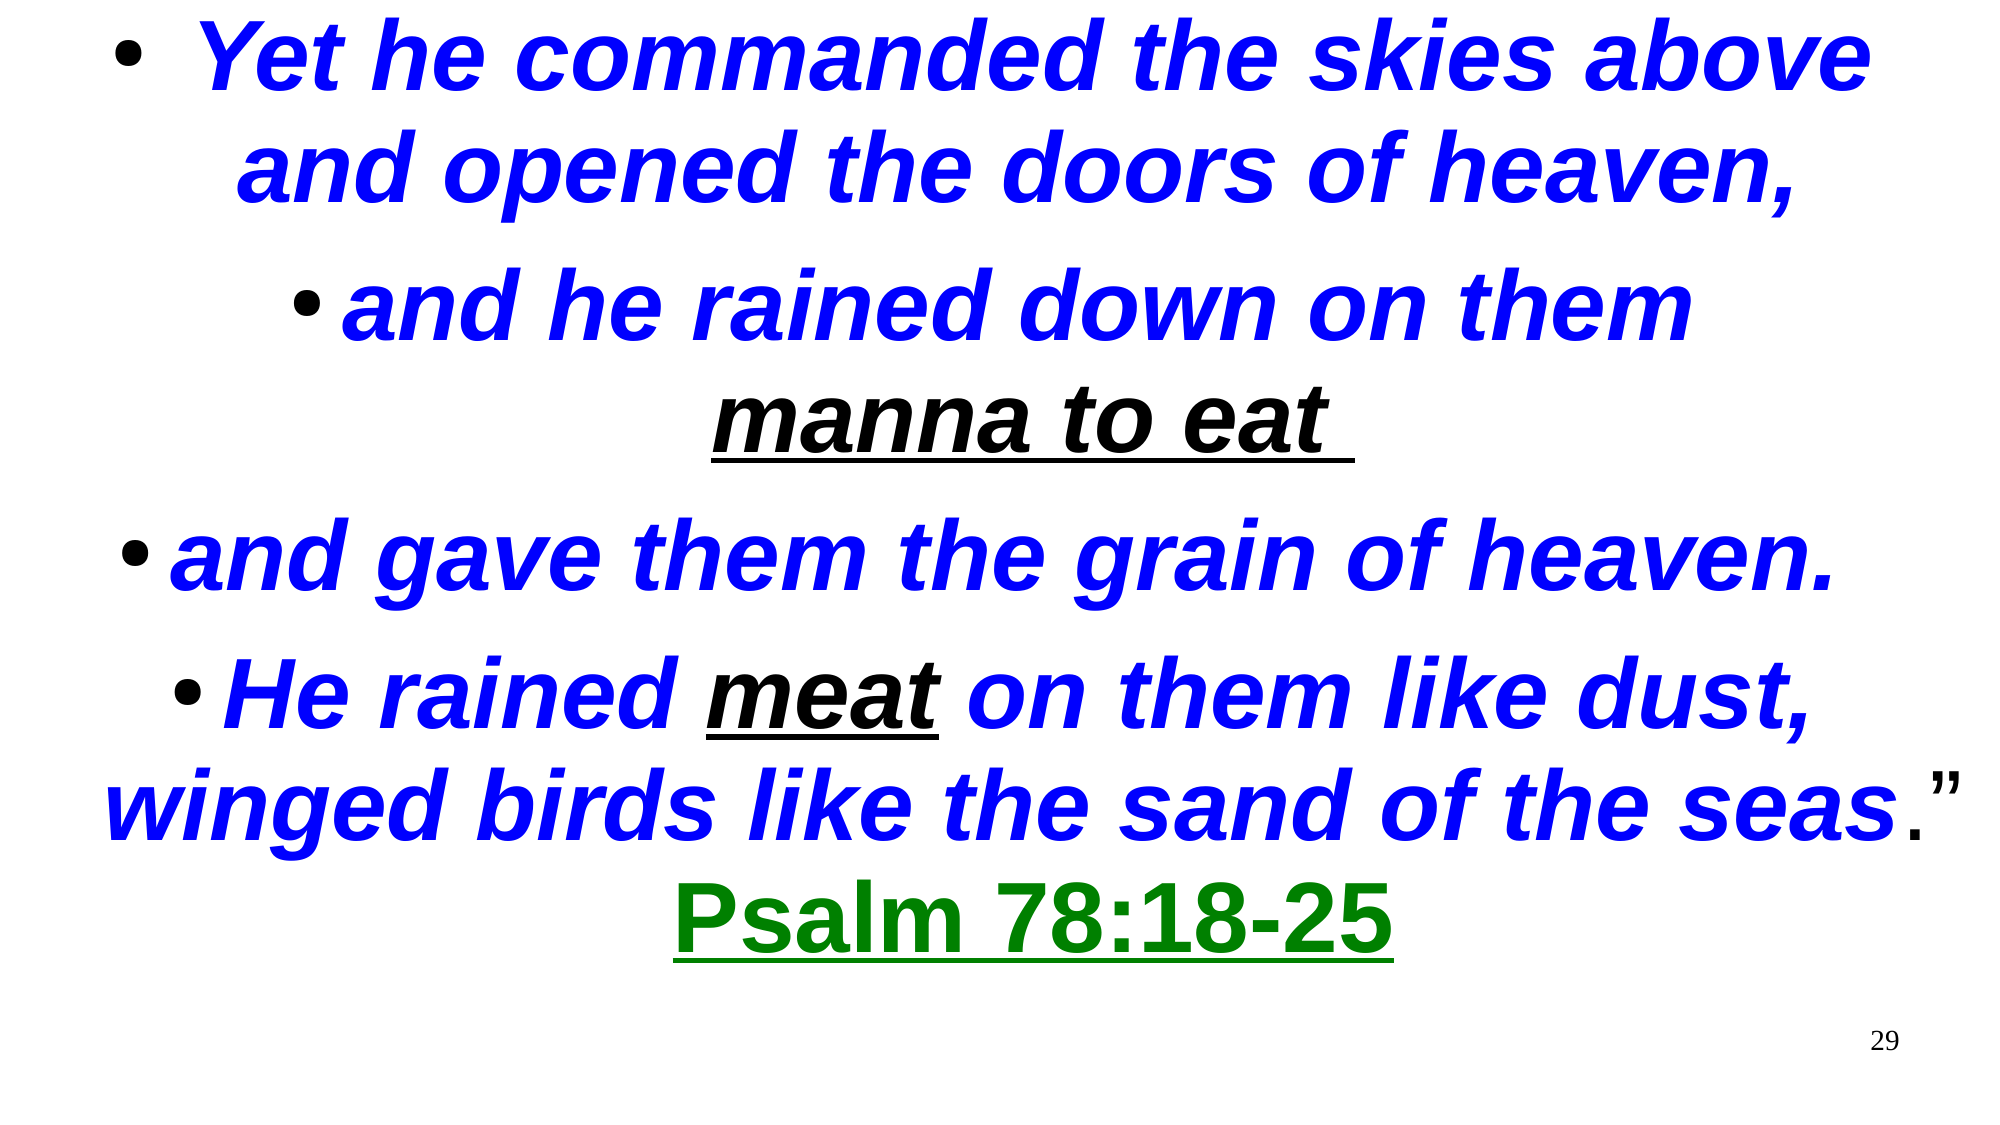

# Yet he commanded the skies above and opened the doors of heaven,
and he rained down on them
manna to eat
and gave them the grain of heaven.
He rained meat on them like dust,
winged birds like the sand of the seas.”
Psalm 78:18-25
29